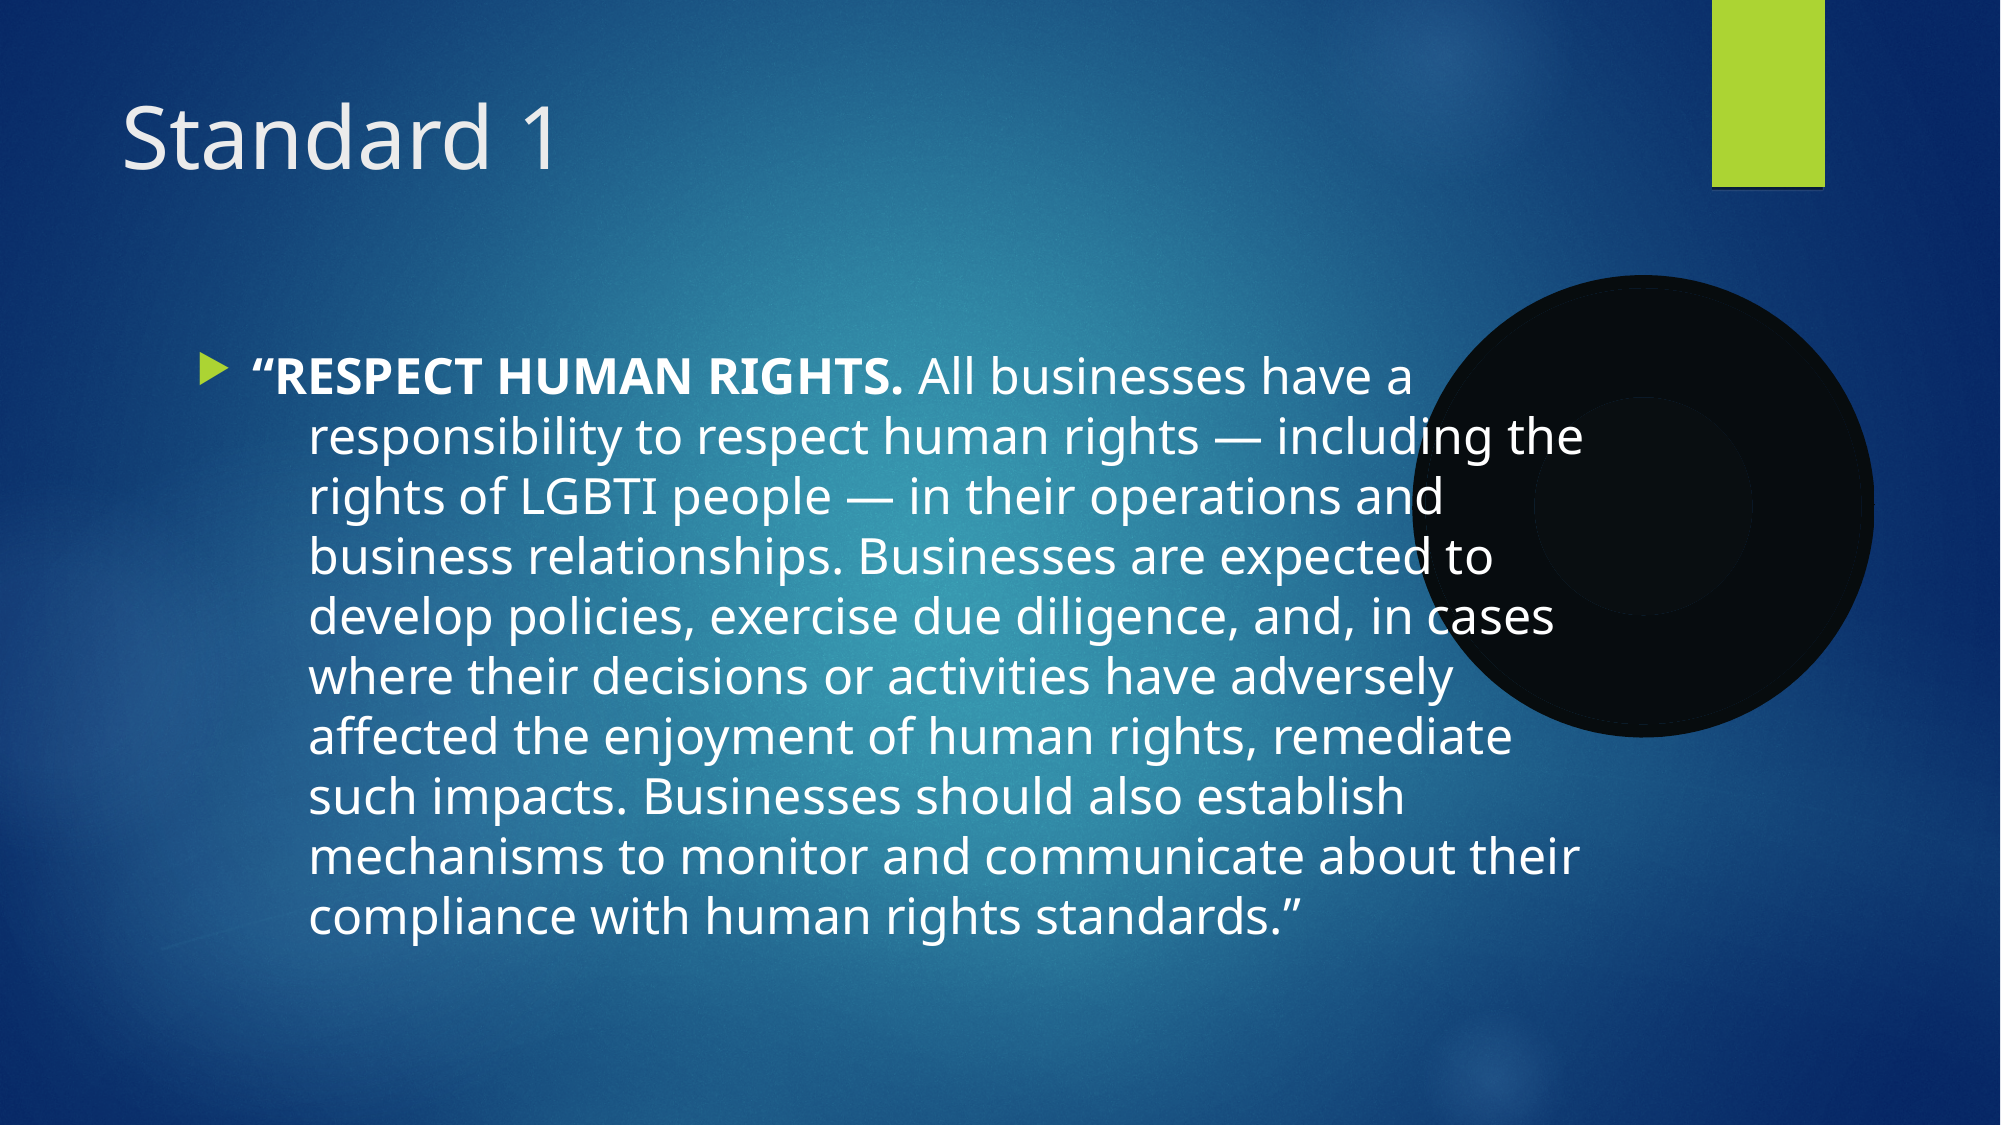

# Standard 1
“RESPECT HUMAN RIGHTS. All businesses have a responsibility to respect human rights — including the rights of LGBTI people — in their operations and business relationships. Businesses are expected to develop policies, exercise due diligence, and, in cases where their decisions or activities have adversely affected the enjoyment of human rights, remediate such impacts. Businesses should also establish mechanisms to monitor and communicate about their compliance with human rights standards.”